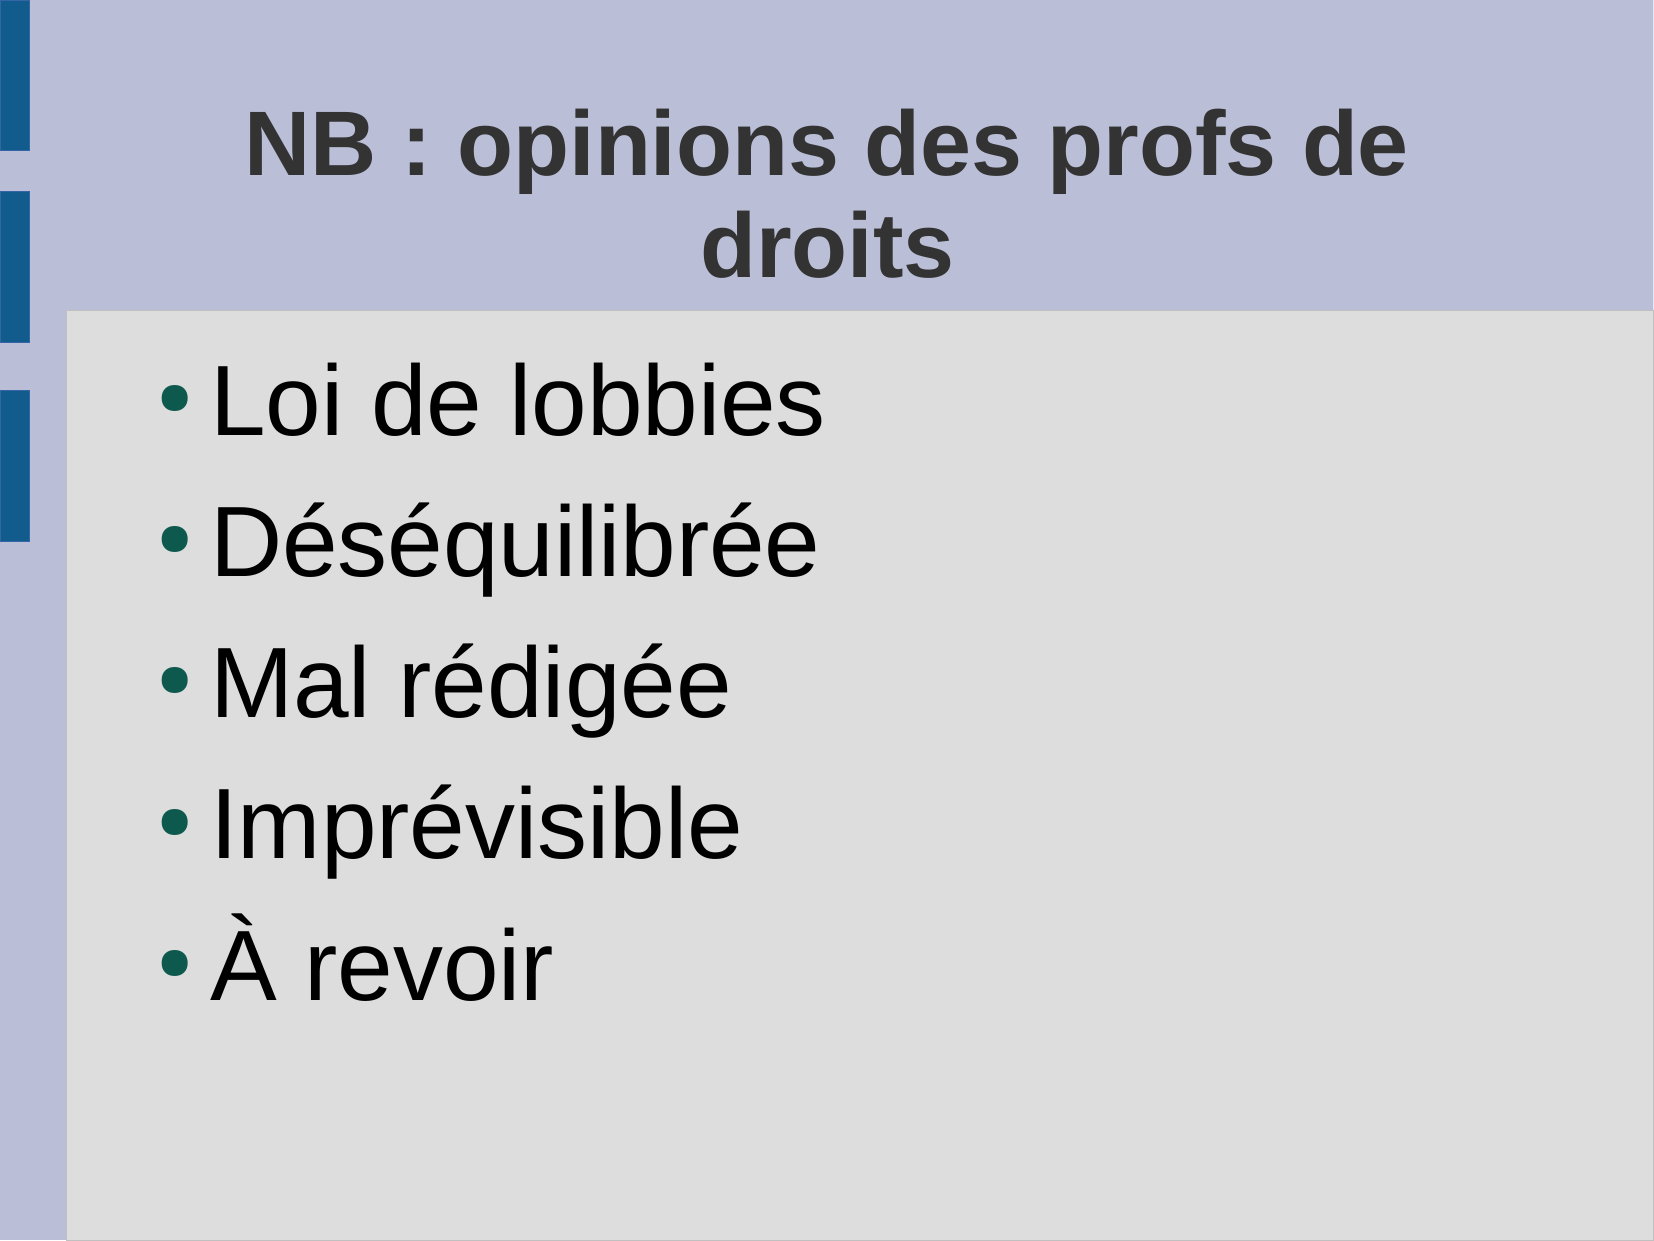

# NB : opinions des profs de droits
Loi de lobbies
Déséquilibrée
Mal rédigée
Imprévisible
À revoir